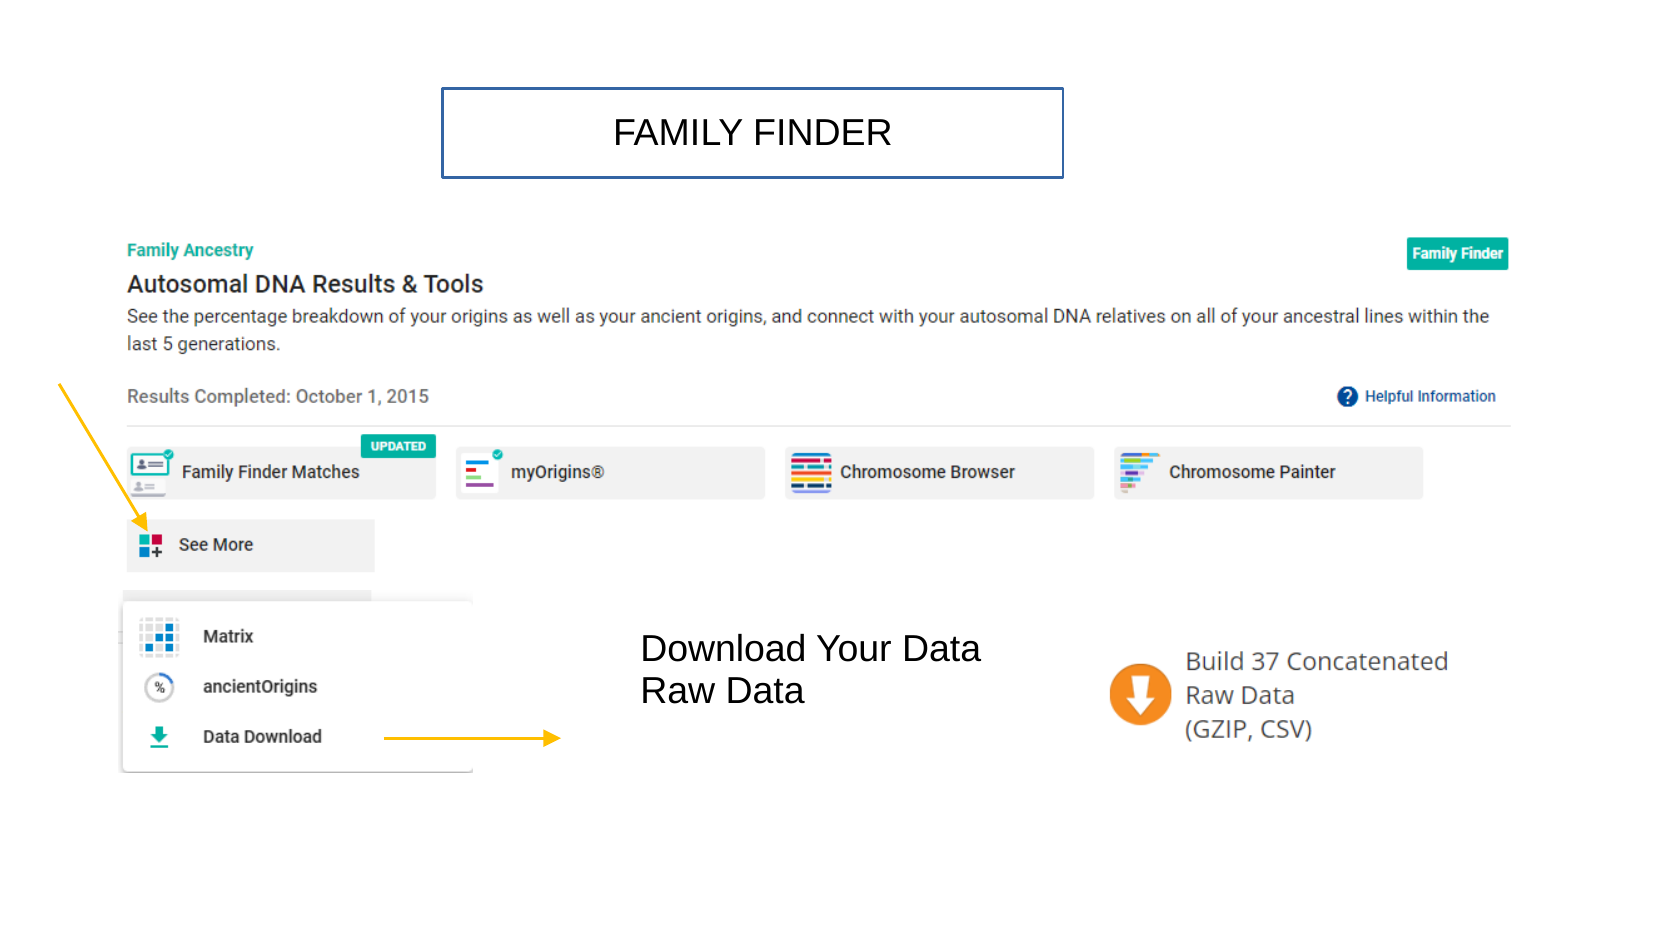

FAMILY FINDER
Download Your Data
Raw Data